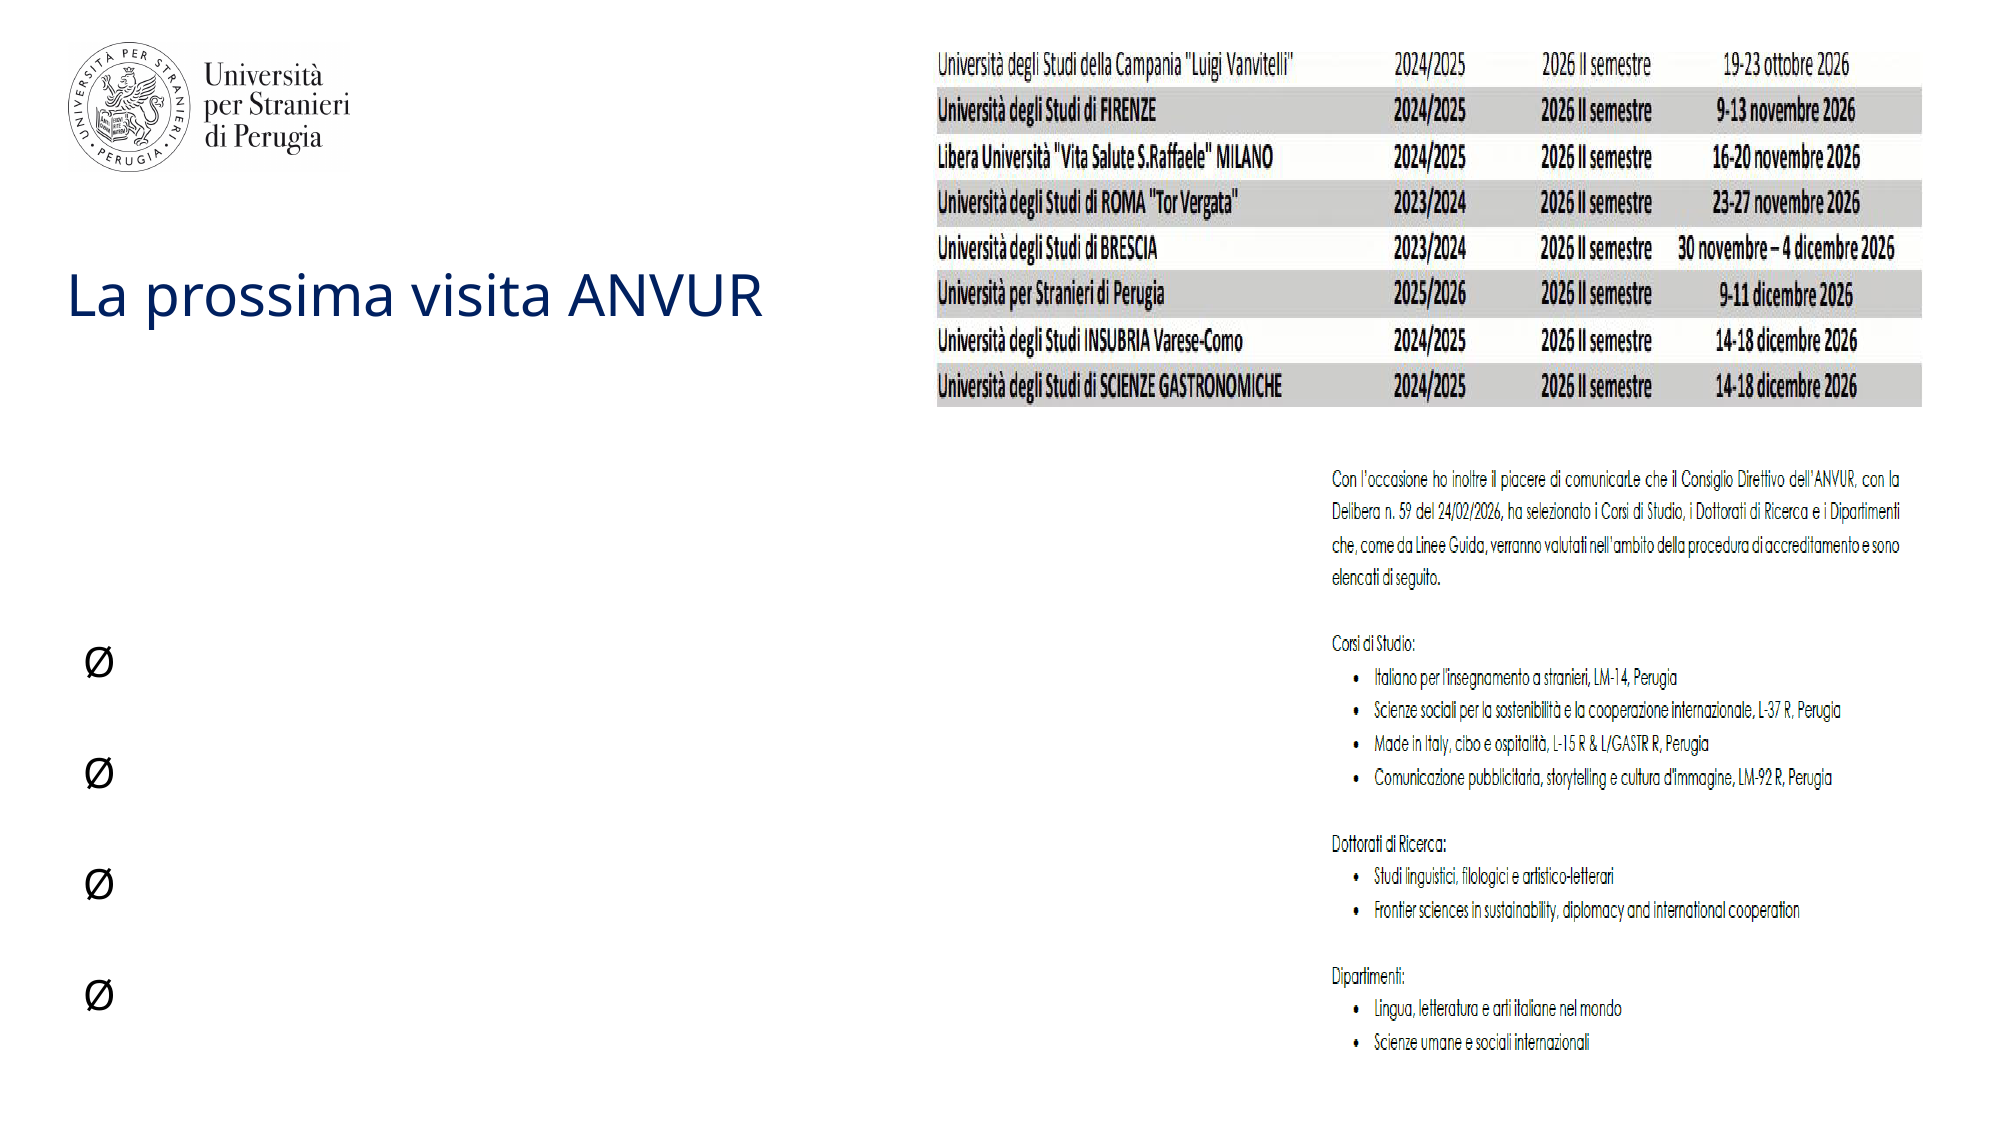

La prossima visita ANVUR
# Ad oggi delle 41 sedi universitarie visitate:
FASCIA A «Pienamente soddisfacente» 5 Atenei: Bocconi, Pavia, Modena e Reggio E., PoliTO, Trieste
FASCIA B «Soddisfacente» la quasi totalità tra cui Unipg e Unistrasi
FASCIA C «Condizionato» (durata massima di 2 anni) le telematiche: Unicusano, E-campus, IUL di Firenze
FASCIA D «Non accreditamento» (soppressione sede): nessuna!